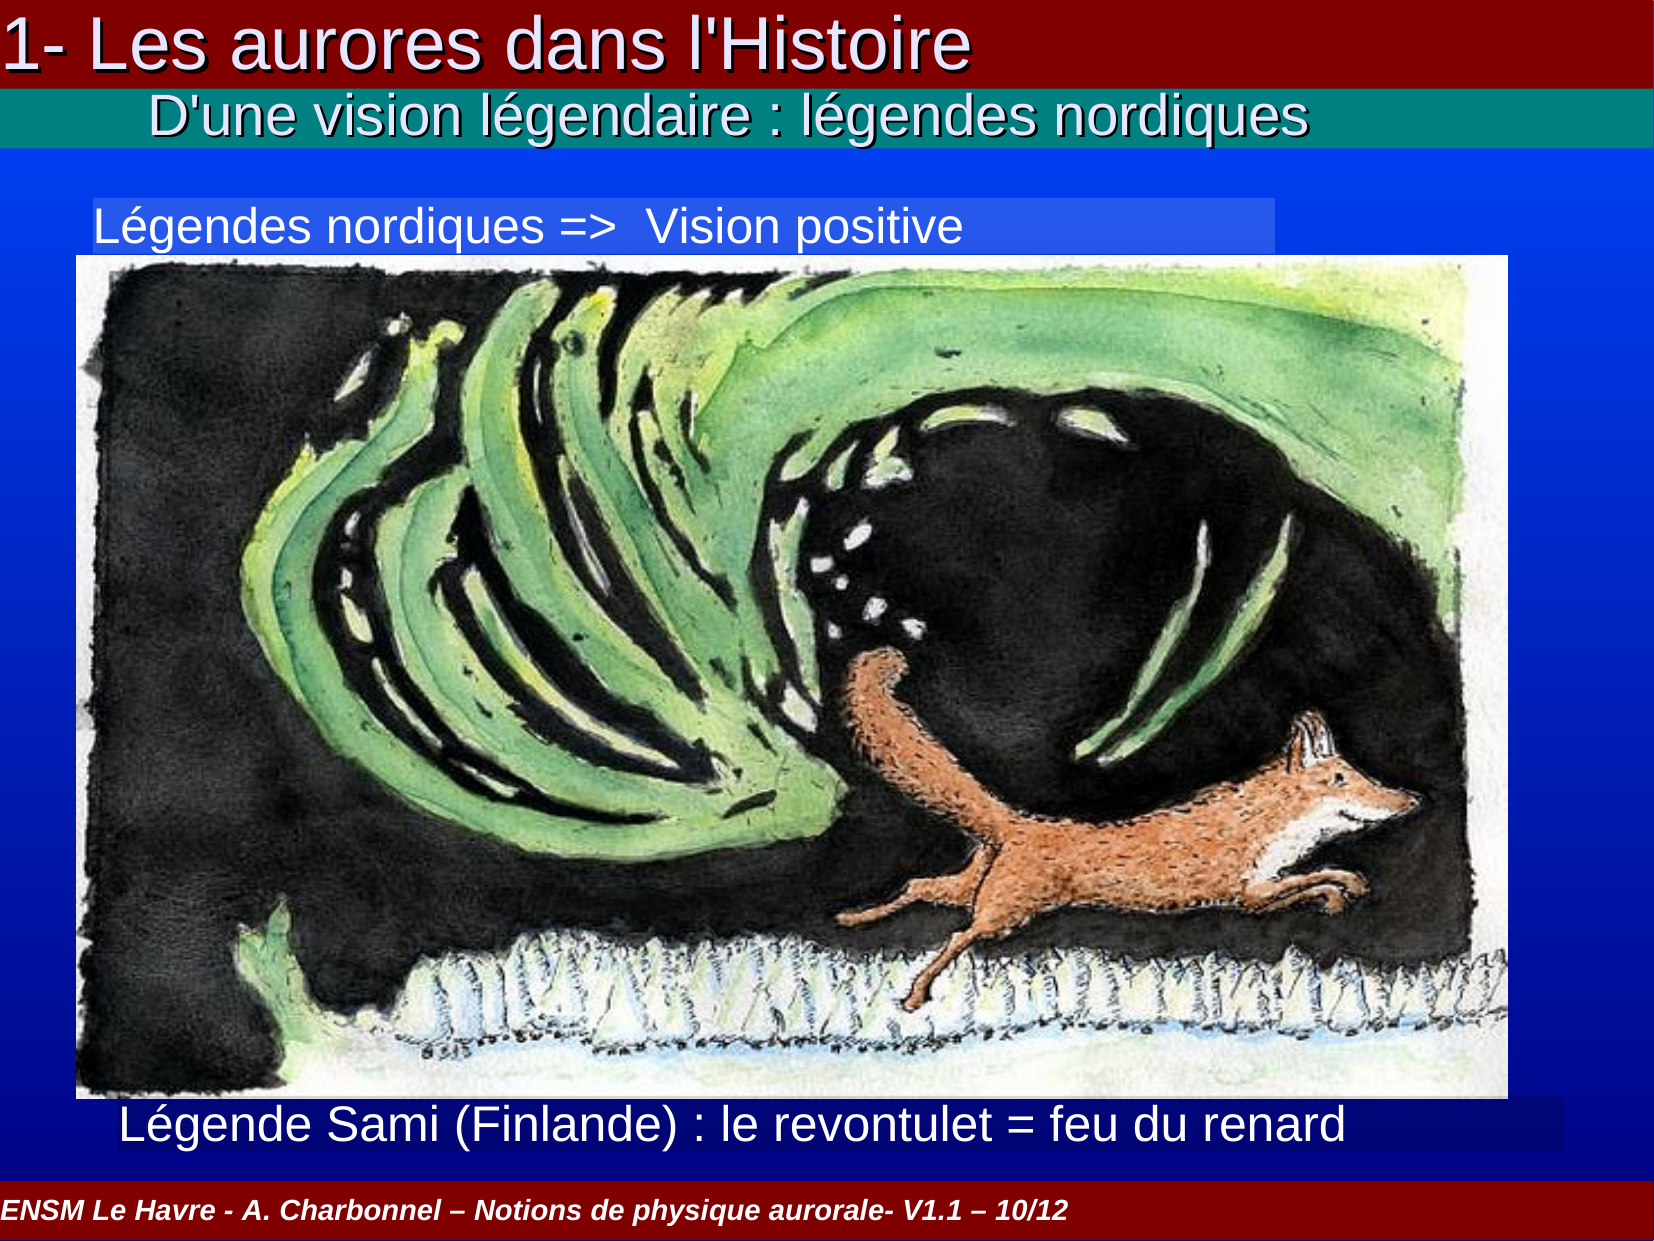

1- Les aurores dans l'Histoire
# D'une vision légendaire : légendes nordiques
Légendes nordiques => Vision positive
Légende Sami (Finlande) : le revontulet = feu du renard
ENSM Le Havre - A. Charbonnel – Notions de physique aurorale- V1.1 – 10/12